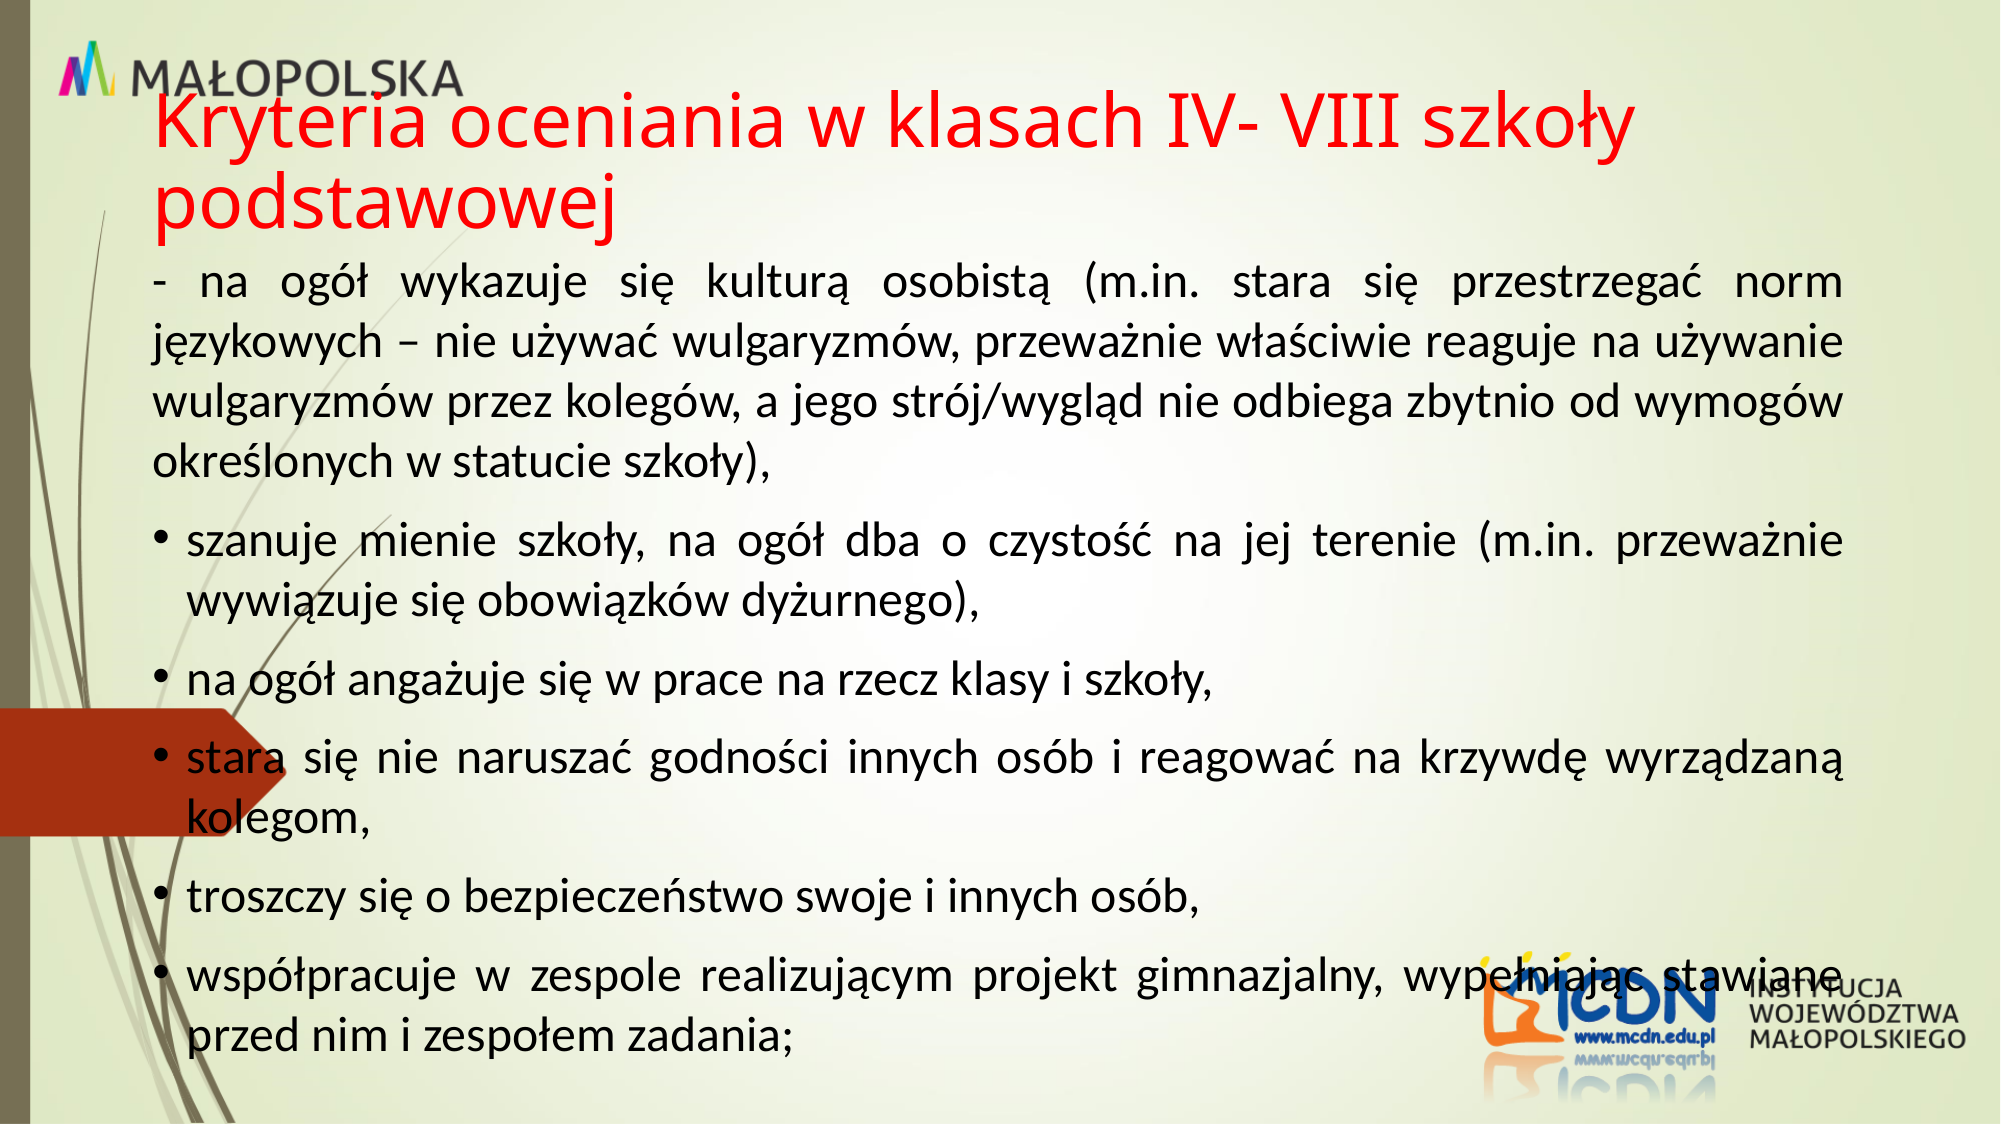

# Kryteria oceniania w klasach IV- VIII szkoły podstawowej
- na ogół wykazuje się kulturą osobistą (m.in. stara się przestrzegać norm językowych – nie używać wulgaryzmów, przeważnie właściwie reaguje na używanie wulgaryzmów przez kolegów, a jego strój/wygląd nie odbiega zbytnio od wymogów określonych w statucie szkoły),
szanuje mienie szkoły, na ogół dba o czystość na jej terenie (m.in. przeważnie wywiązuje się obowiązków dyżurnego),
na ogół angażuje się w prace na rzecz klasy i szkoły,
stara się nie naruszać godności innych osób i reagować na krzywdę wyrządzaną kolegom,
troszczy się o bezpieczeństwo swoje i innych osób,
współpracuje w zespole realizującym projekt gimnazjalny, wypełniając stawiane przed nim i zespołem zadania;